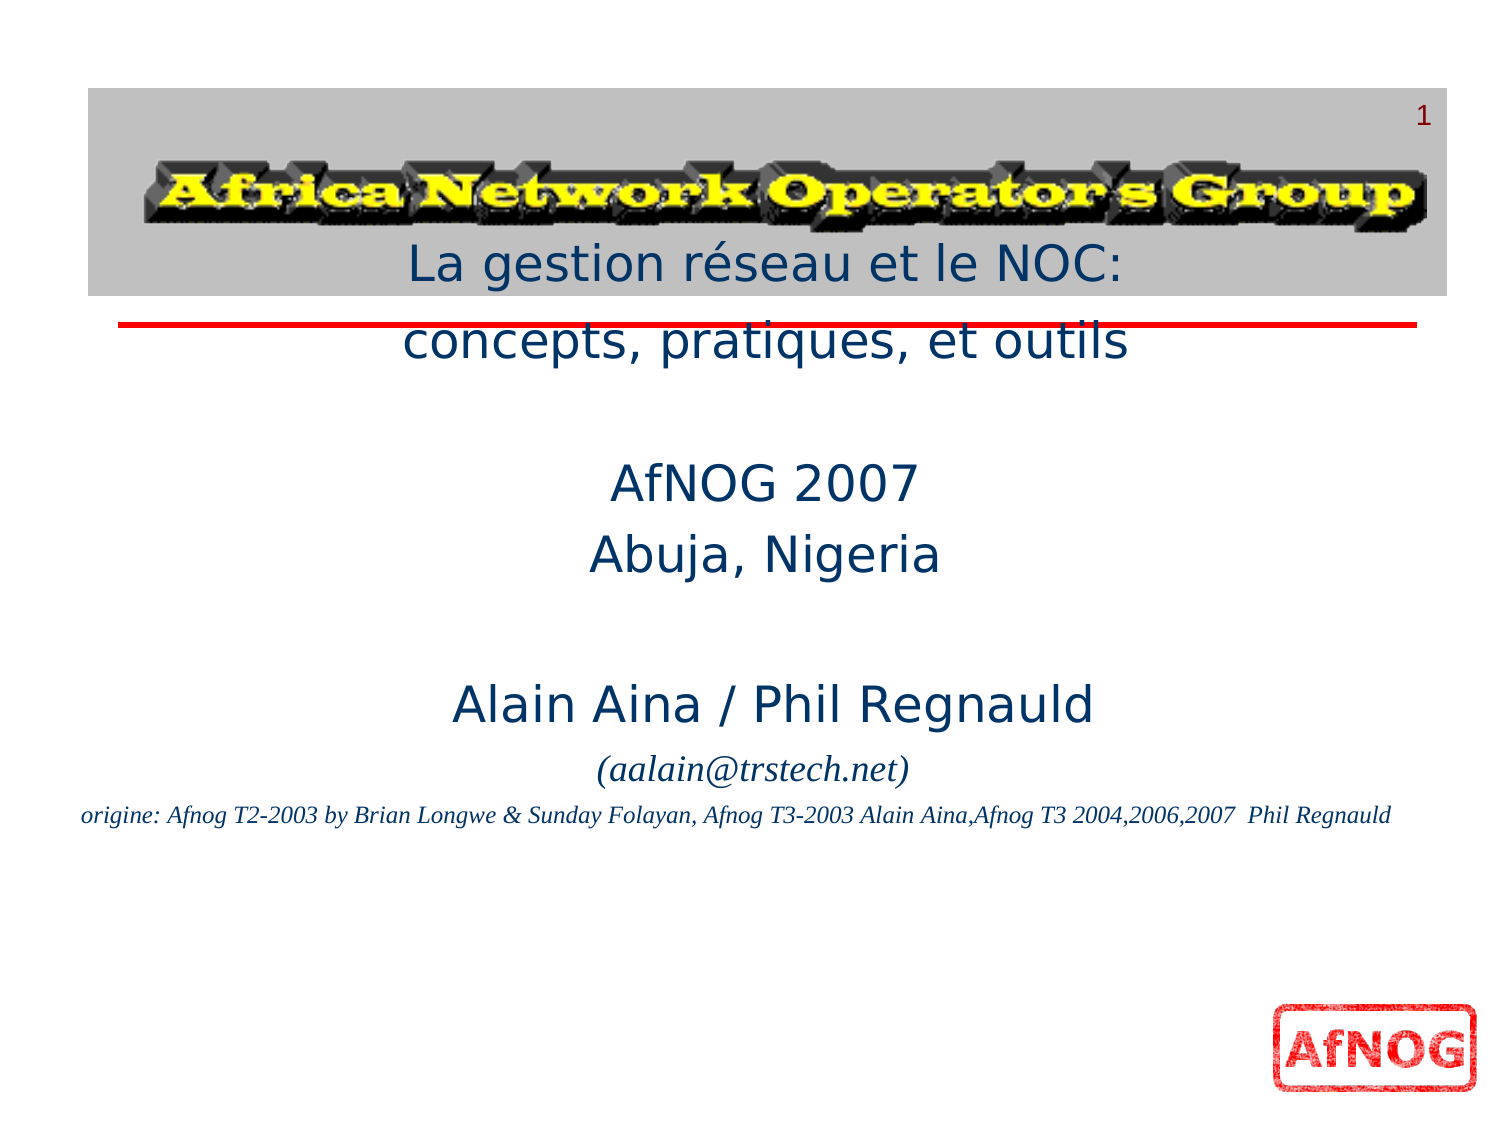

#
La gestion réseau et le NOC:
concepts, pratiques, et outils
AfNOG 2007
Abuja, Nigeria
 Alain Aina / Phil Regnauld
 (aalain@trstech.net)
origine: Afnog T2-2003 by Brian Longwe & Sunday Folayan, Afnog T3-2003 Alain Aina,Afnog T3 2004,2006,2007 Phil Regnauld